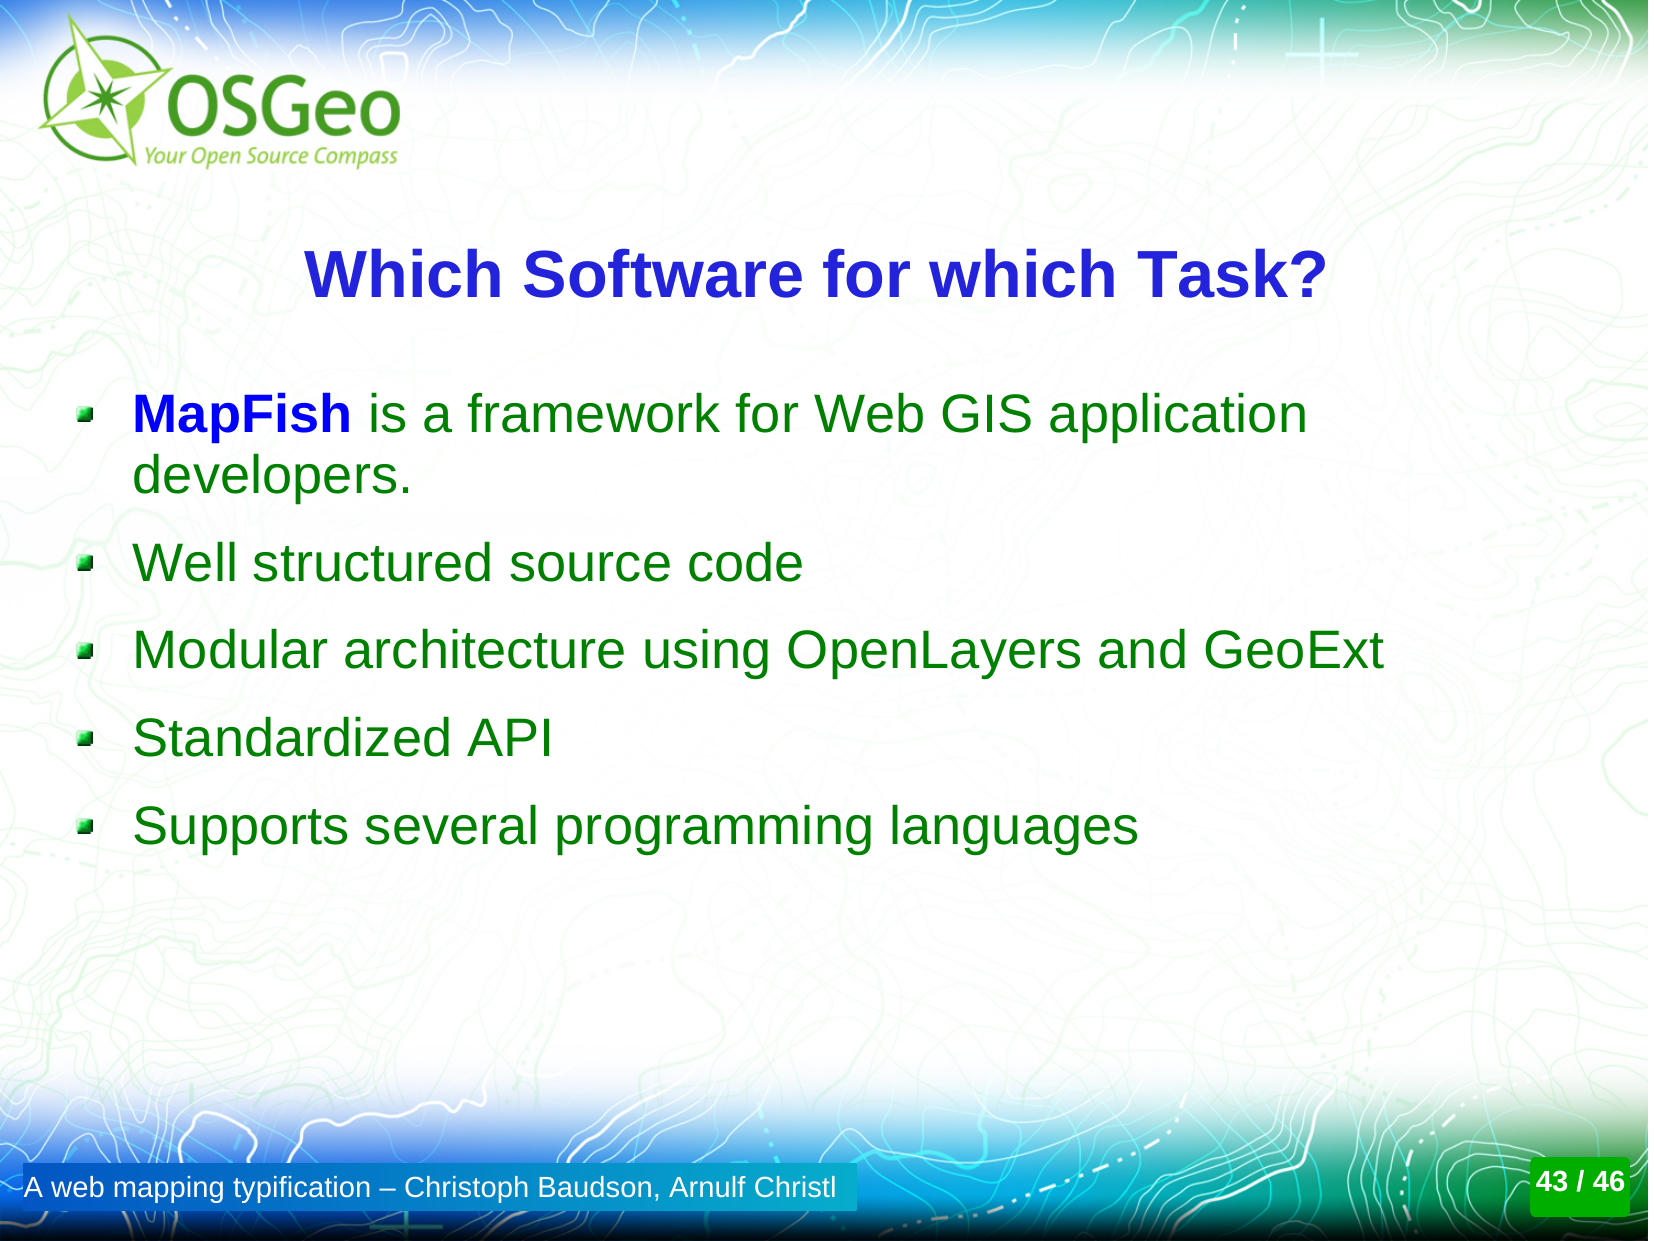

# Which Software for which Task?
MapFish is a framework for Web GIS application developers.
Well structured source code
Modular architecture using OpenLayers and GeoExt
Standardized API
Supports several programming languages